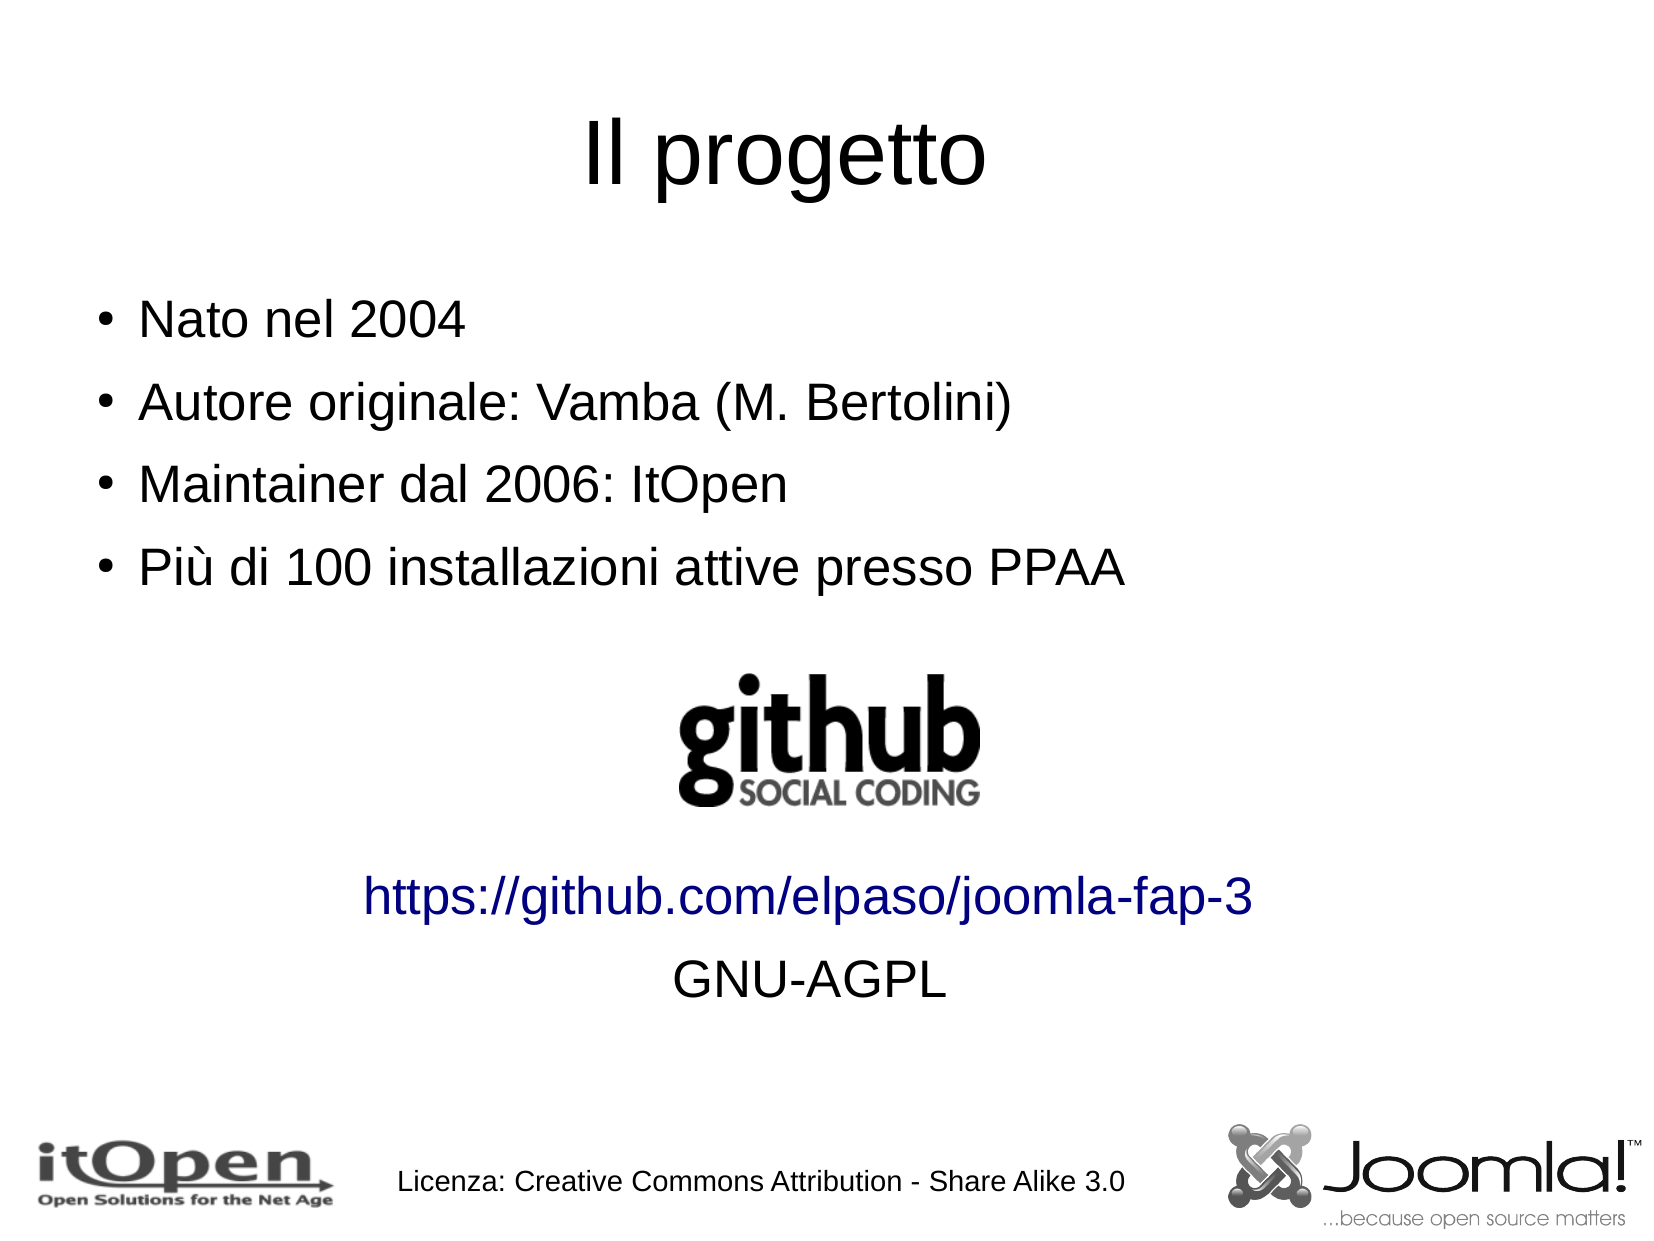

# Il progetto
Nato nel 2004
Autore originale: Vamba (M. Bertolini)
Maintainer dal 2006: ItOpen
Più di 100 installazioni attive presso PPAA
https://github.com/elpaso/joomla-fap-3
GNU-AGPL